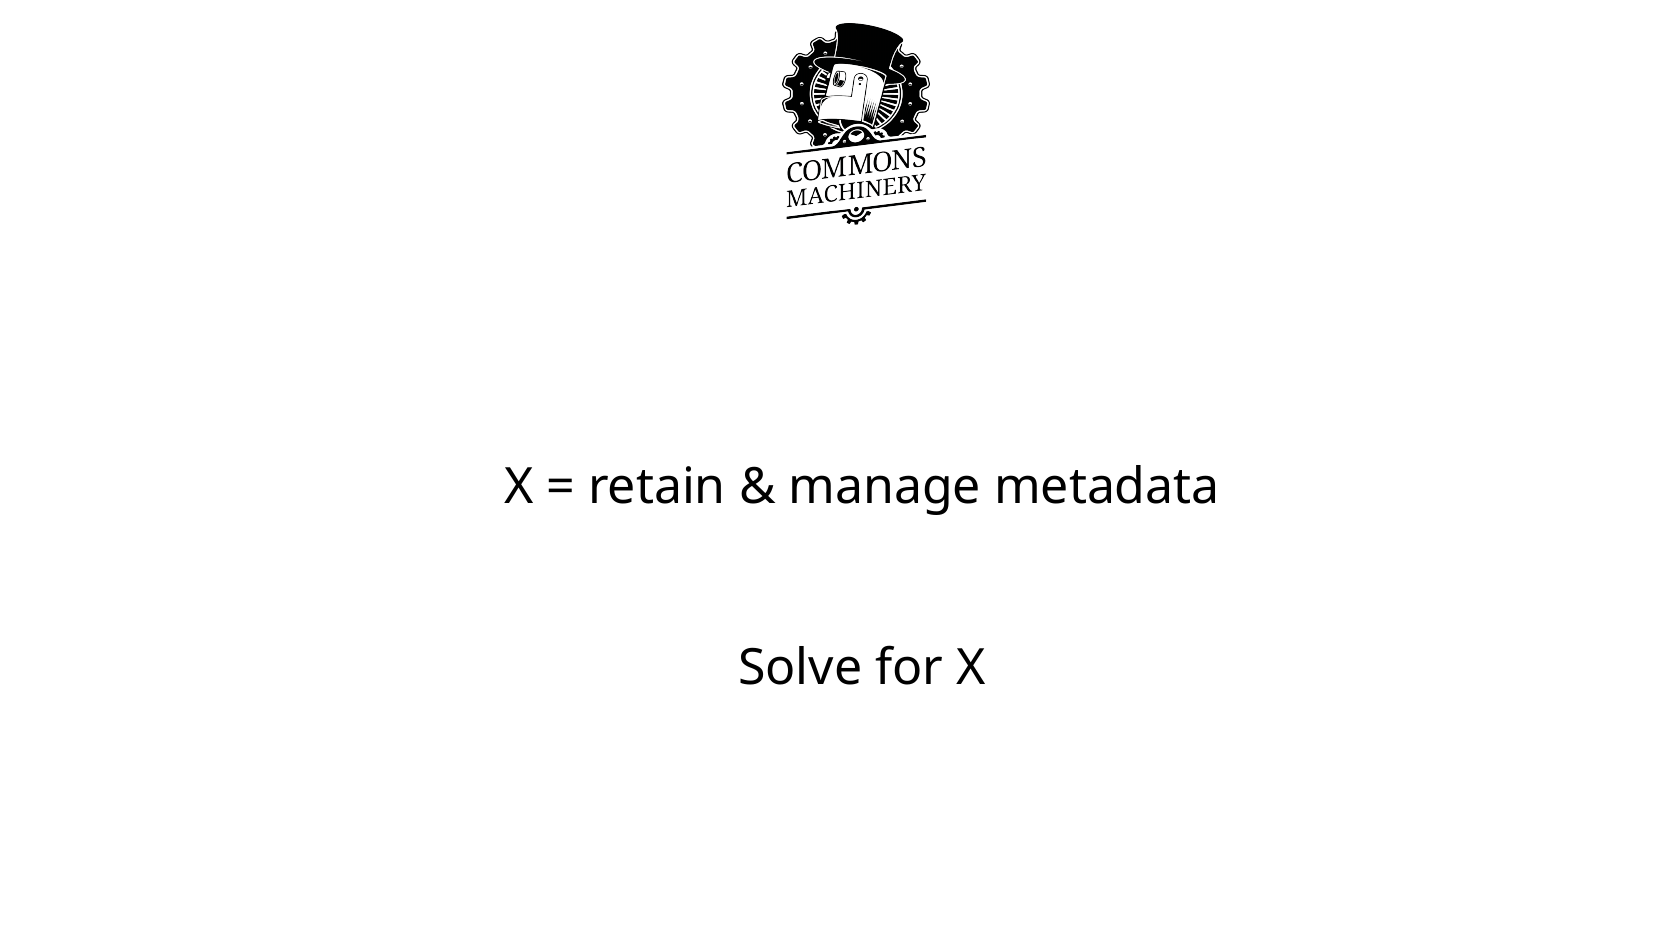

#
X = retain & manage metadata
Solve for X